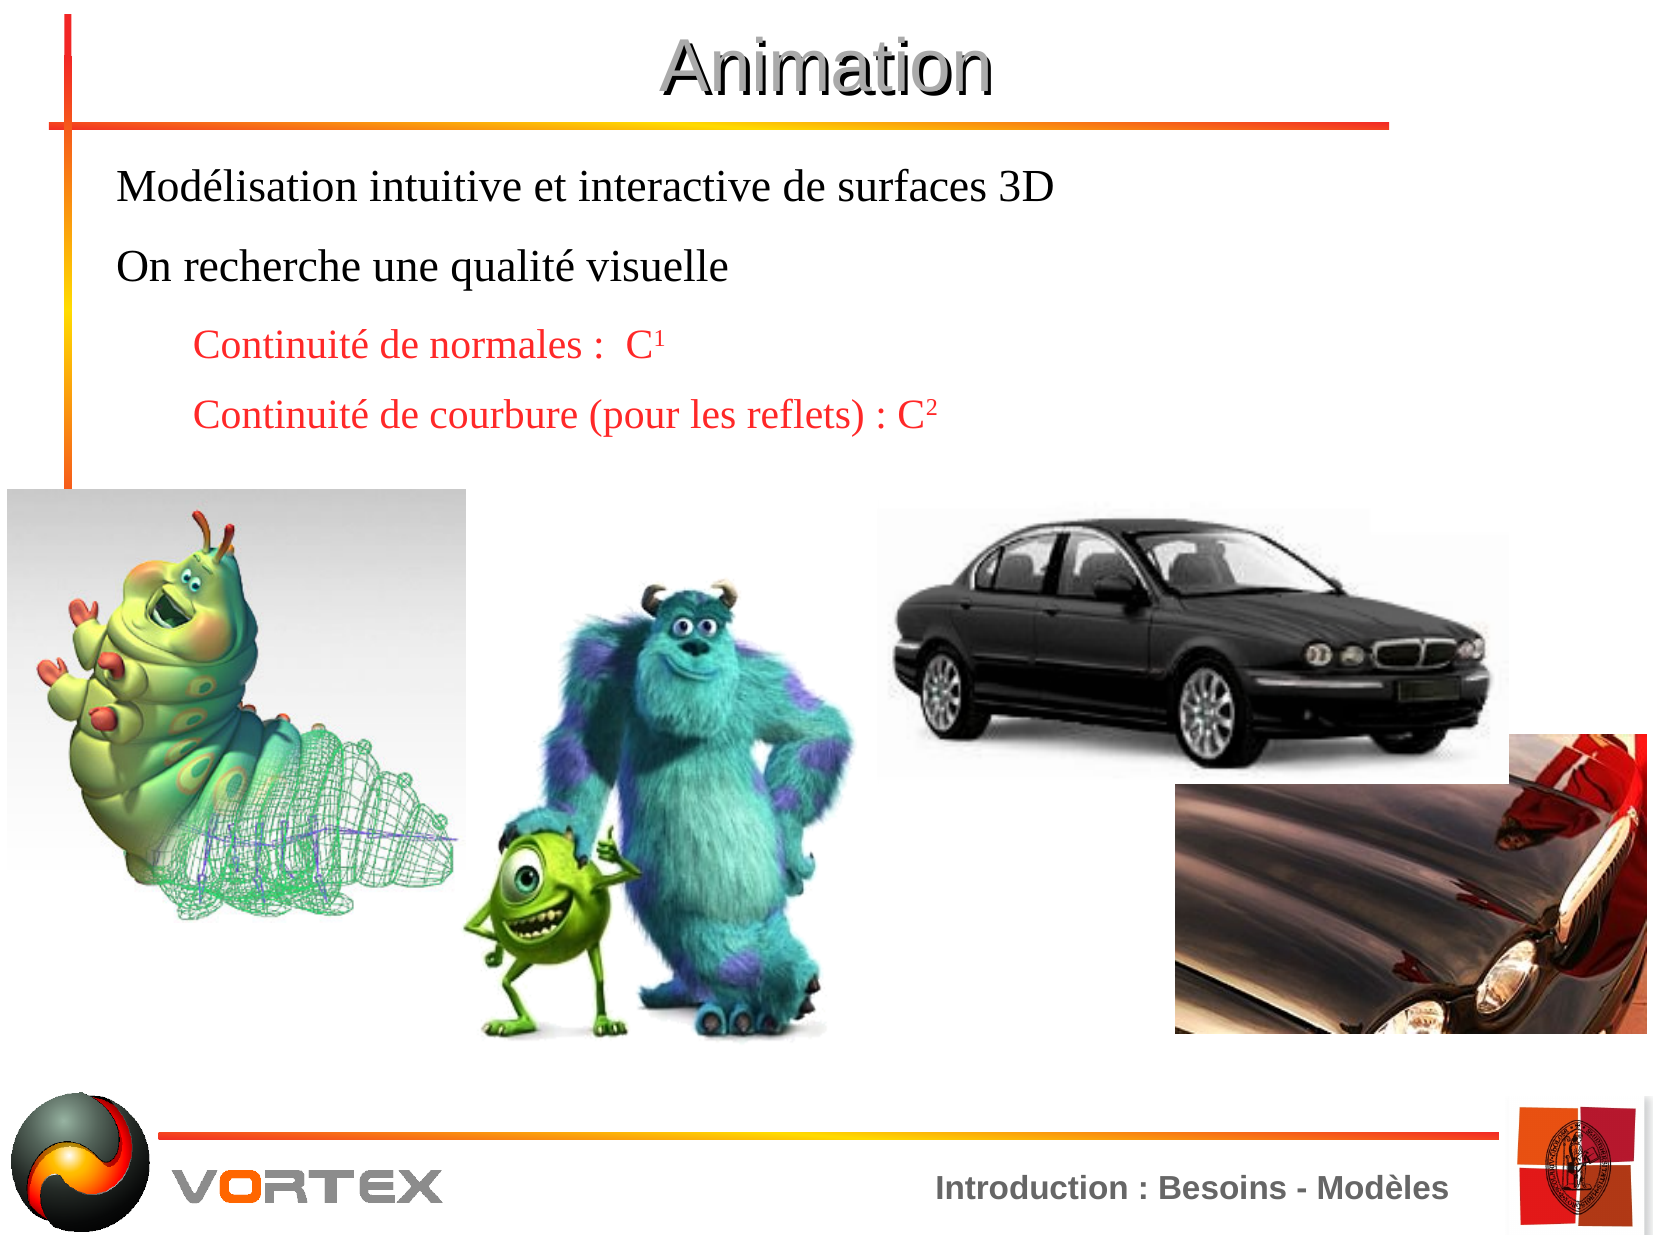

# Animation
Modélisation intuitive et interactive de surfaces 3D
On recherche une qualité visuelle
Continuité de normales : C1
Continuité de courbure (pour les reflets) : C2